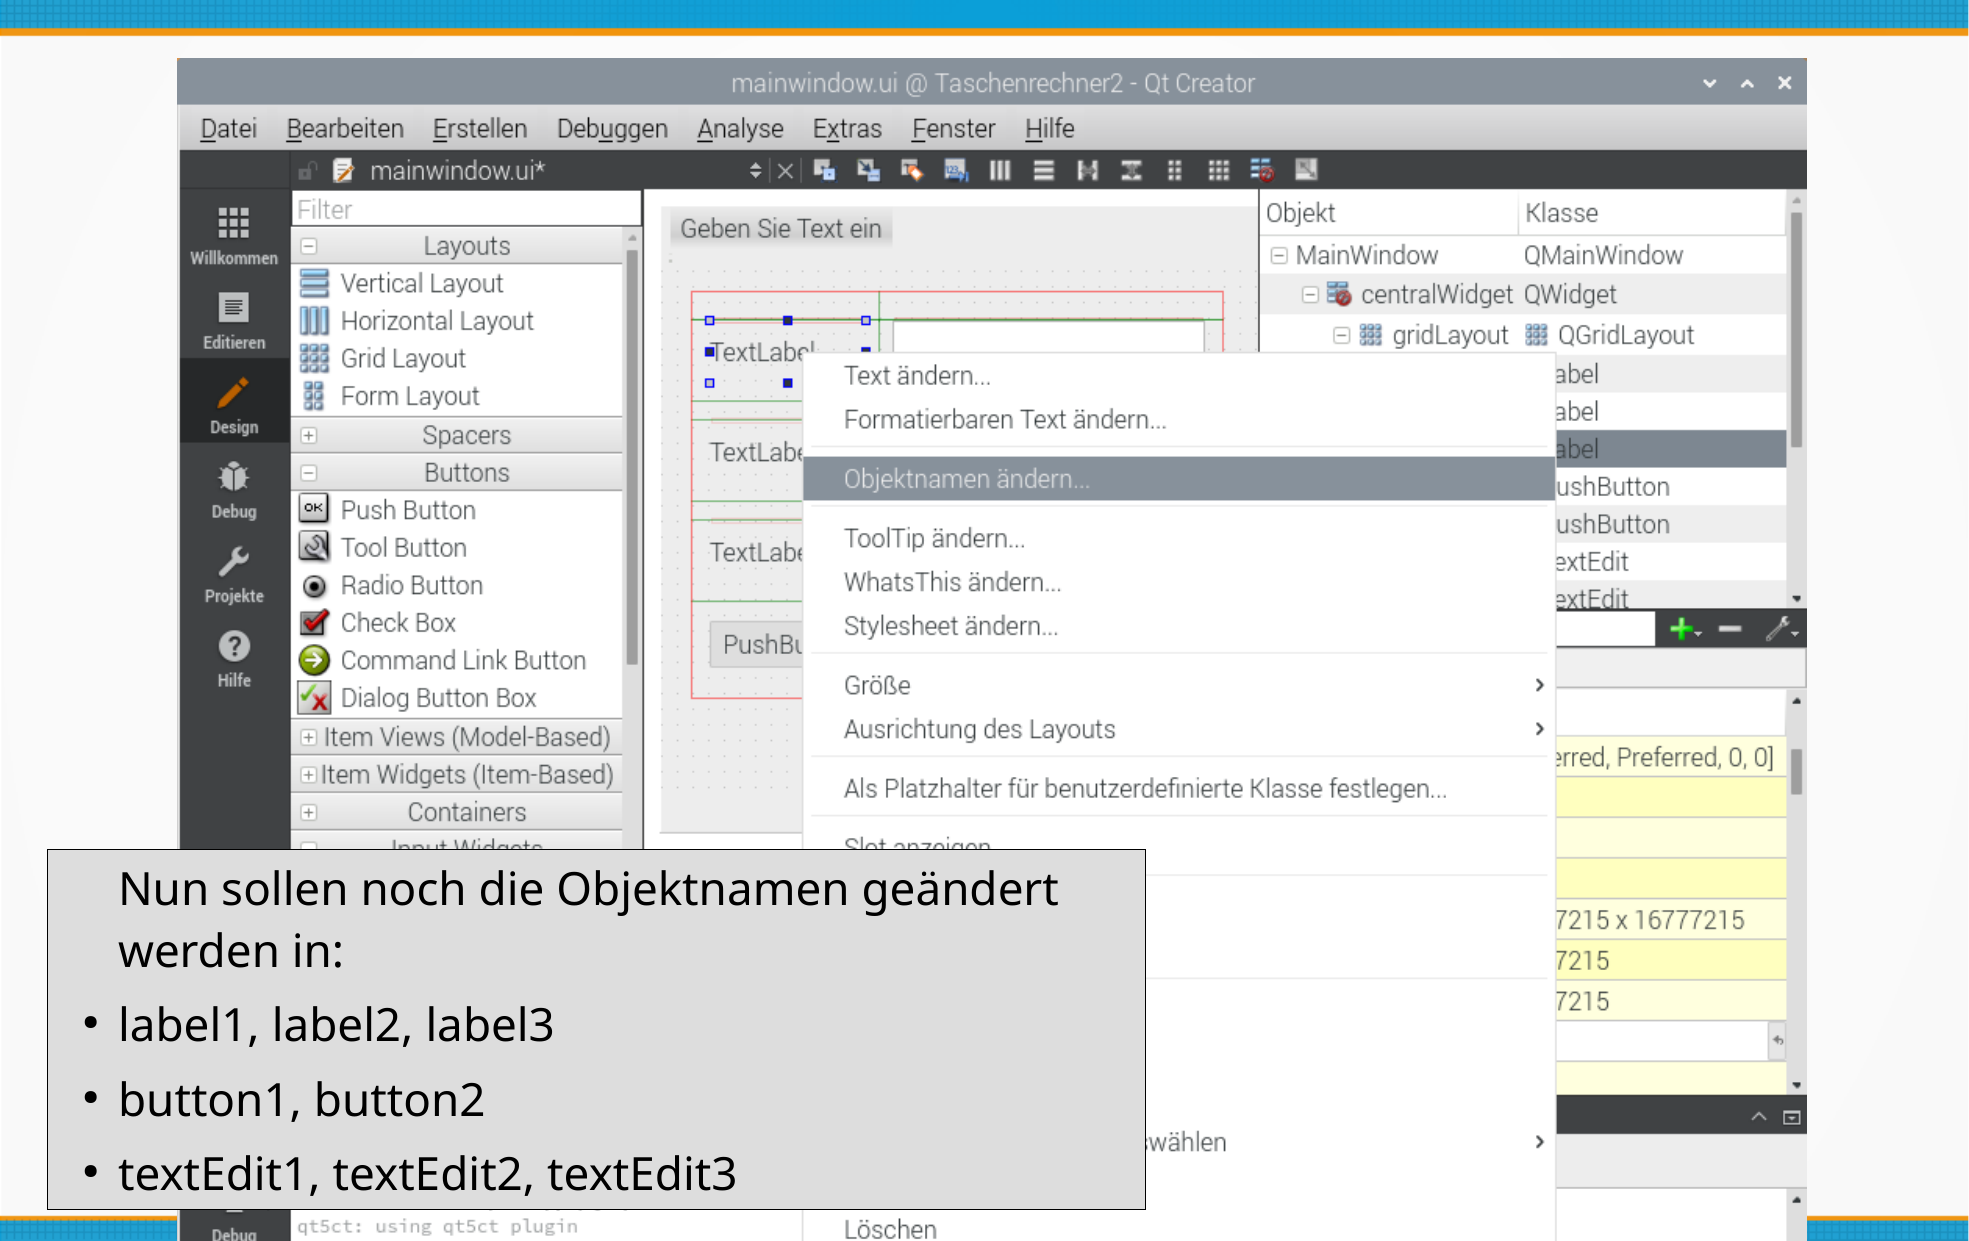

Nun sollen noch die Objektnamen geändert werden in:
label1, label2, label3
button1, button2
textEdit1, textEdit2, textEdit3